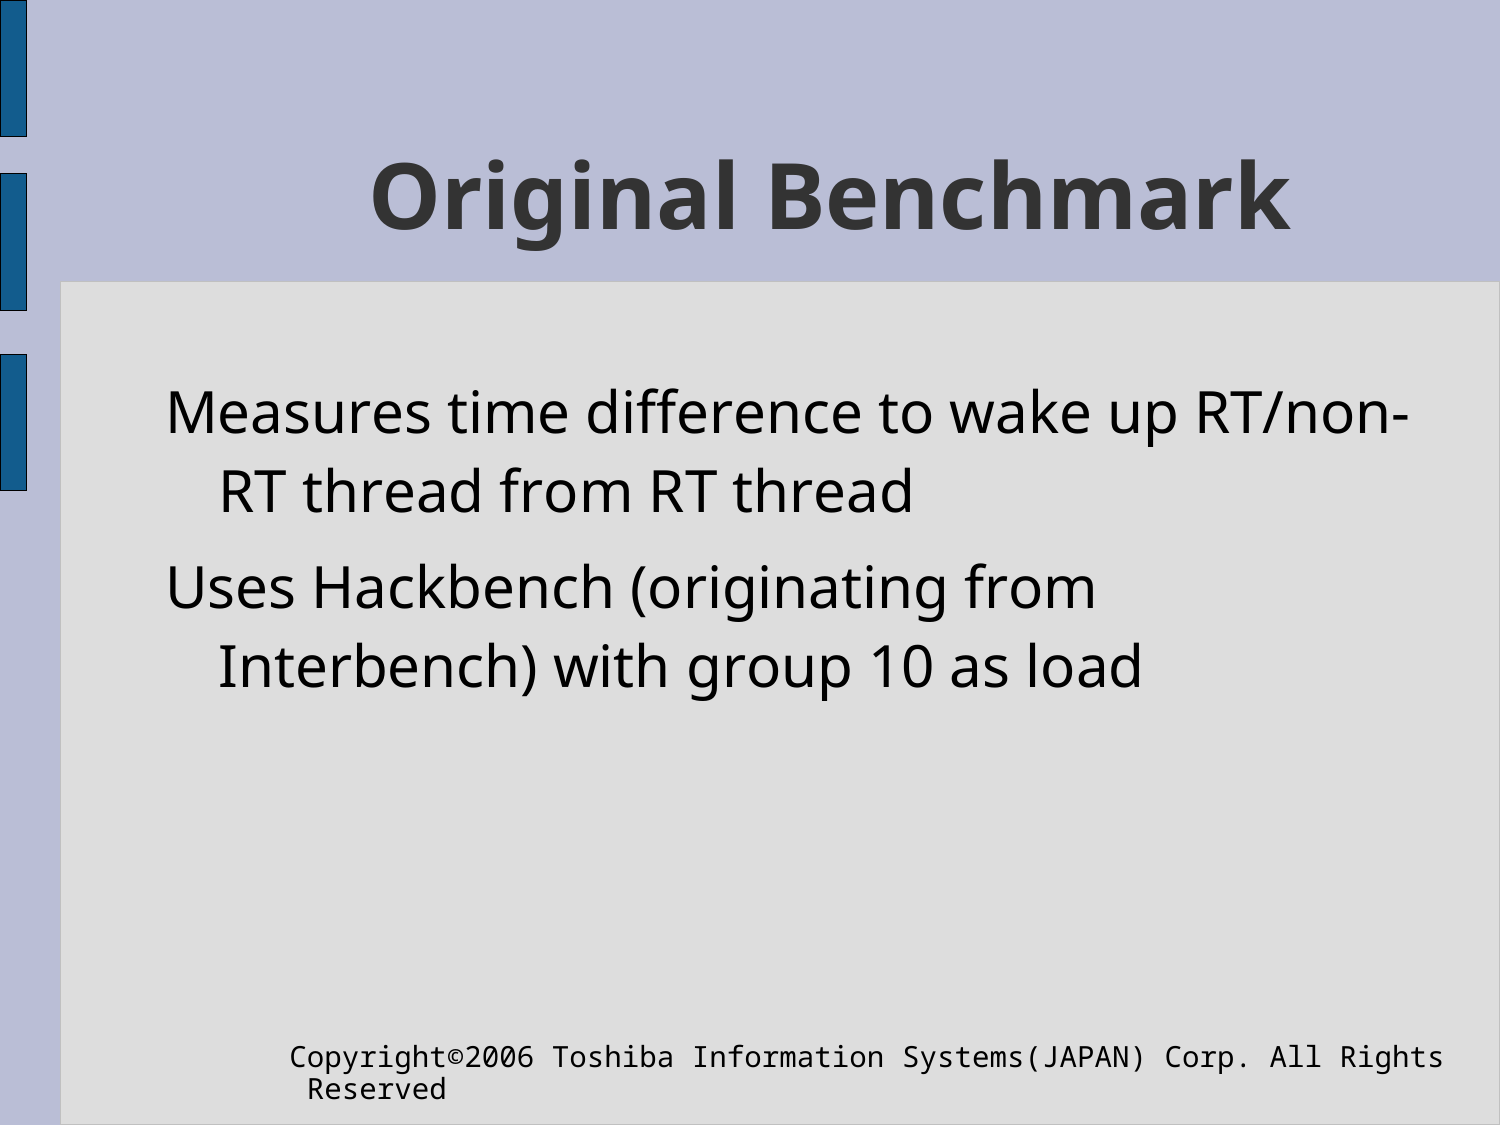

# Original Benchmark
Measures time difference to wake up RT/non-RT thread from RT thread
Uses Hackbench (originating from Interbench) with group 10 as load
Copyright©2006 Toshiba Information Systems(JAPAN) Corp. All Rights Reserved